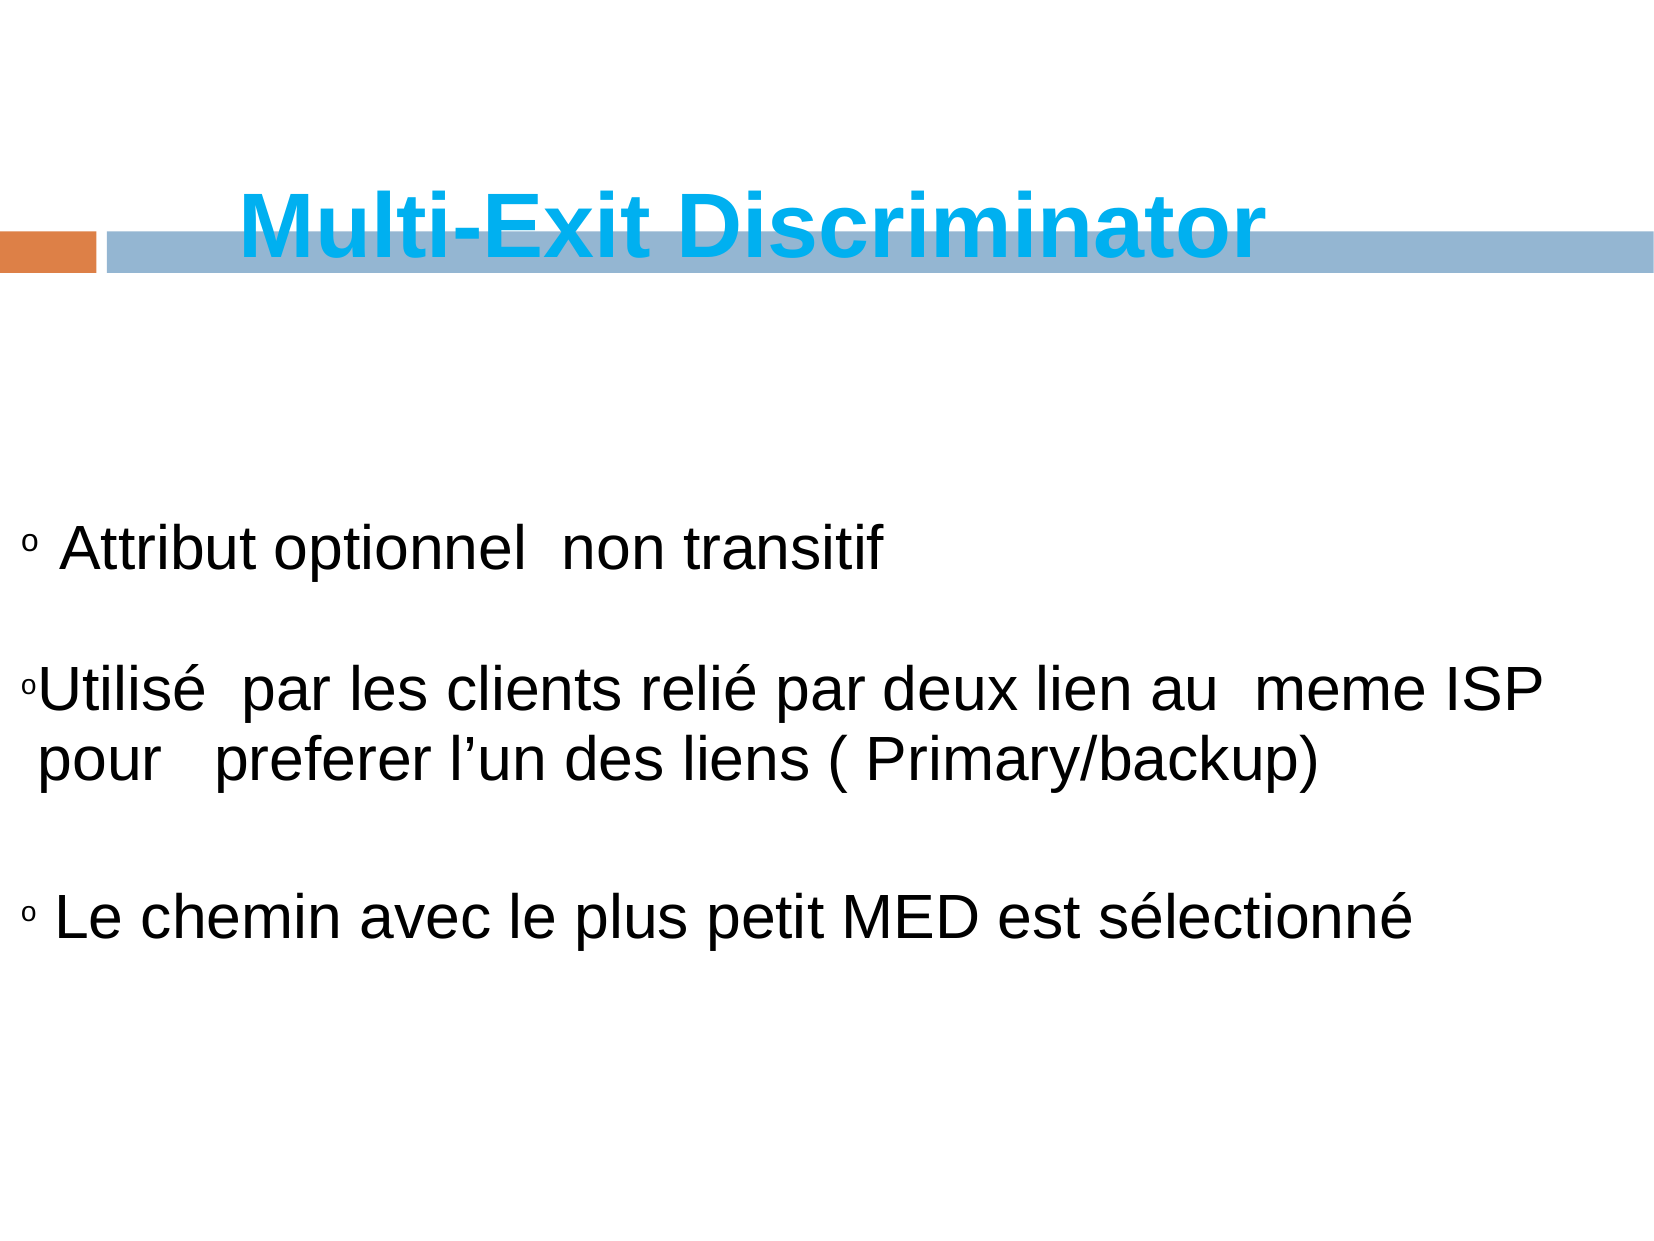

Multi-Exit Discriminator
 Attribut optionnel non transitif
Utilisé par les clients relié par deux lien au meme ISP
 pour preferer l’un des liens ( Primary/backup)
 Le chemin avec le plus petit MED est sélectionné